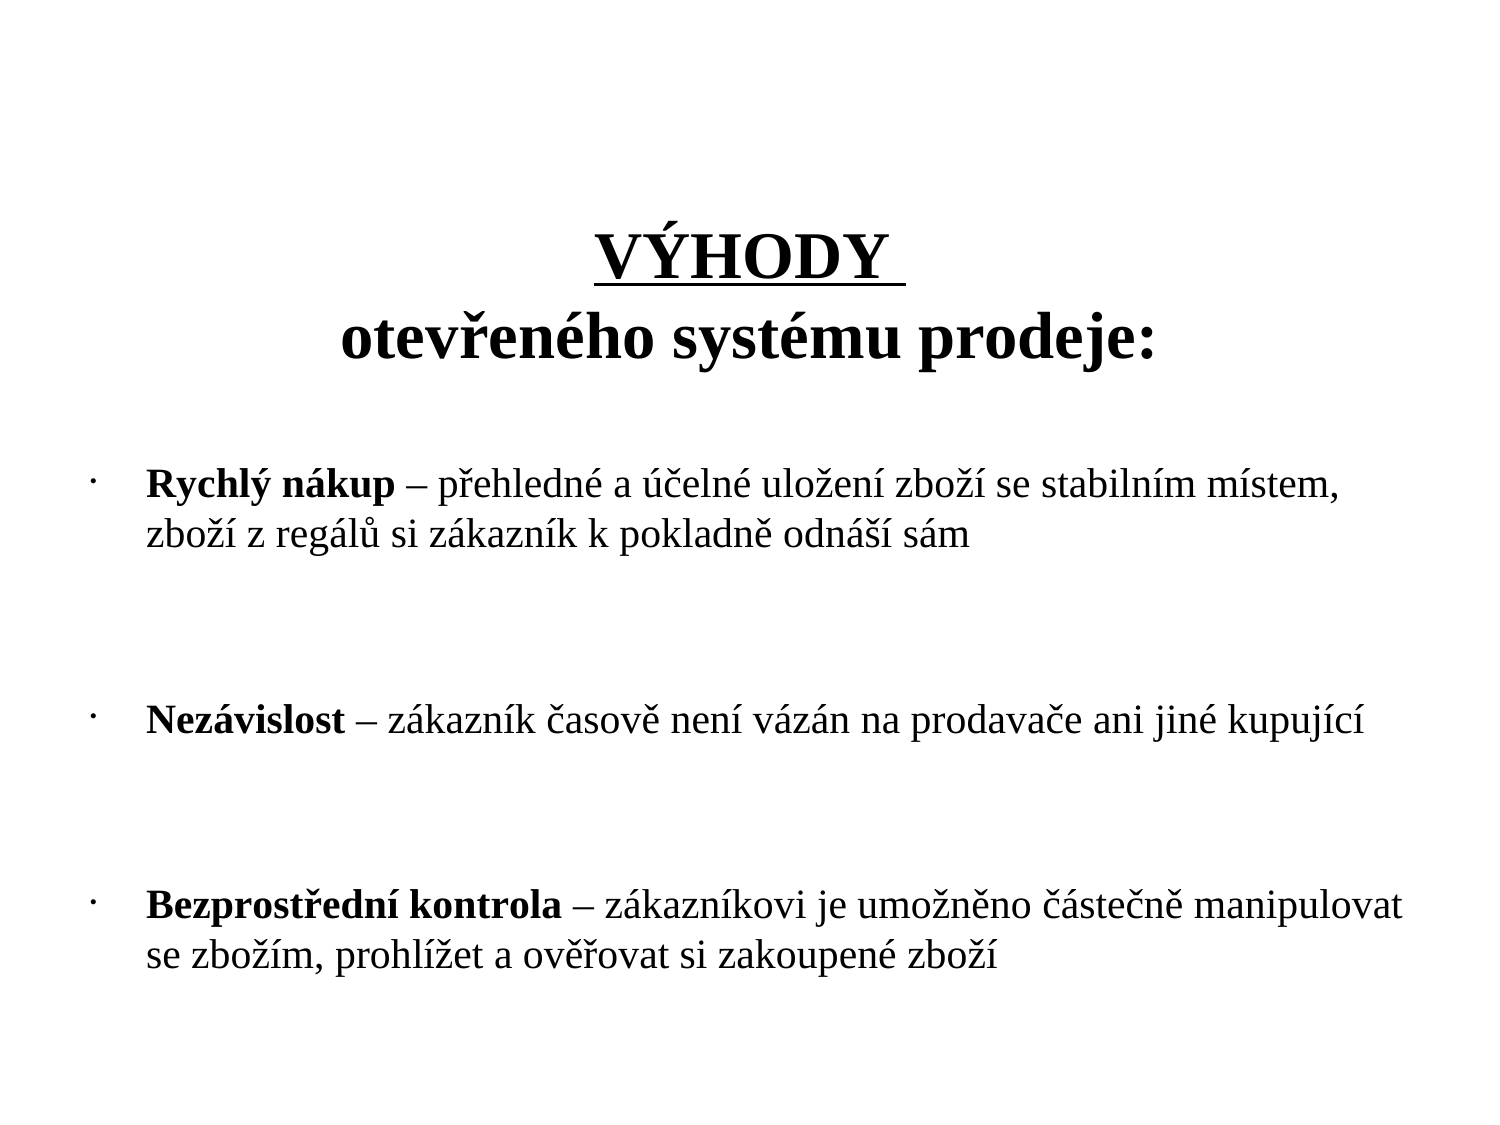

# VÝHODY otevřeného systému prodeje:
Rychlý nákup – přehledné a účelné uložení zboží se stabilním místem, zboží z regálů si zákazník k pokladně odnáší sám
Nezávislost – zákazník časově není vázán na prodavače ani jiné kupující
Bezprostřední kontrola – zákazníkovi je umožněno částečně manipulovat se zbožím, prohlížet a ověřovat si zakoupené zboží